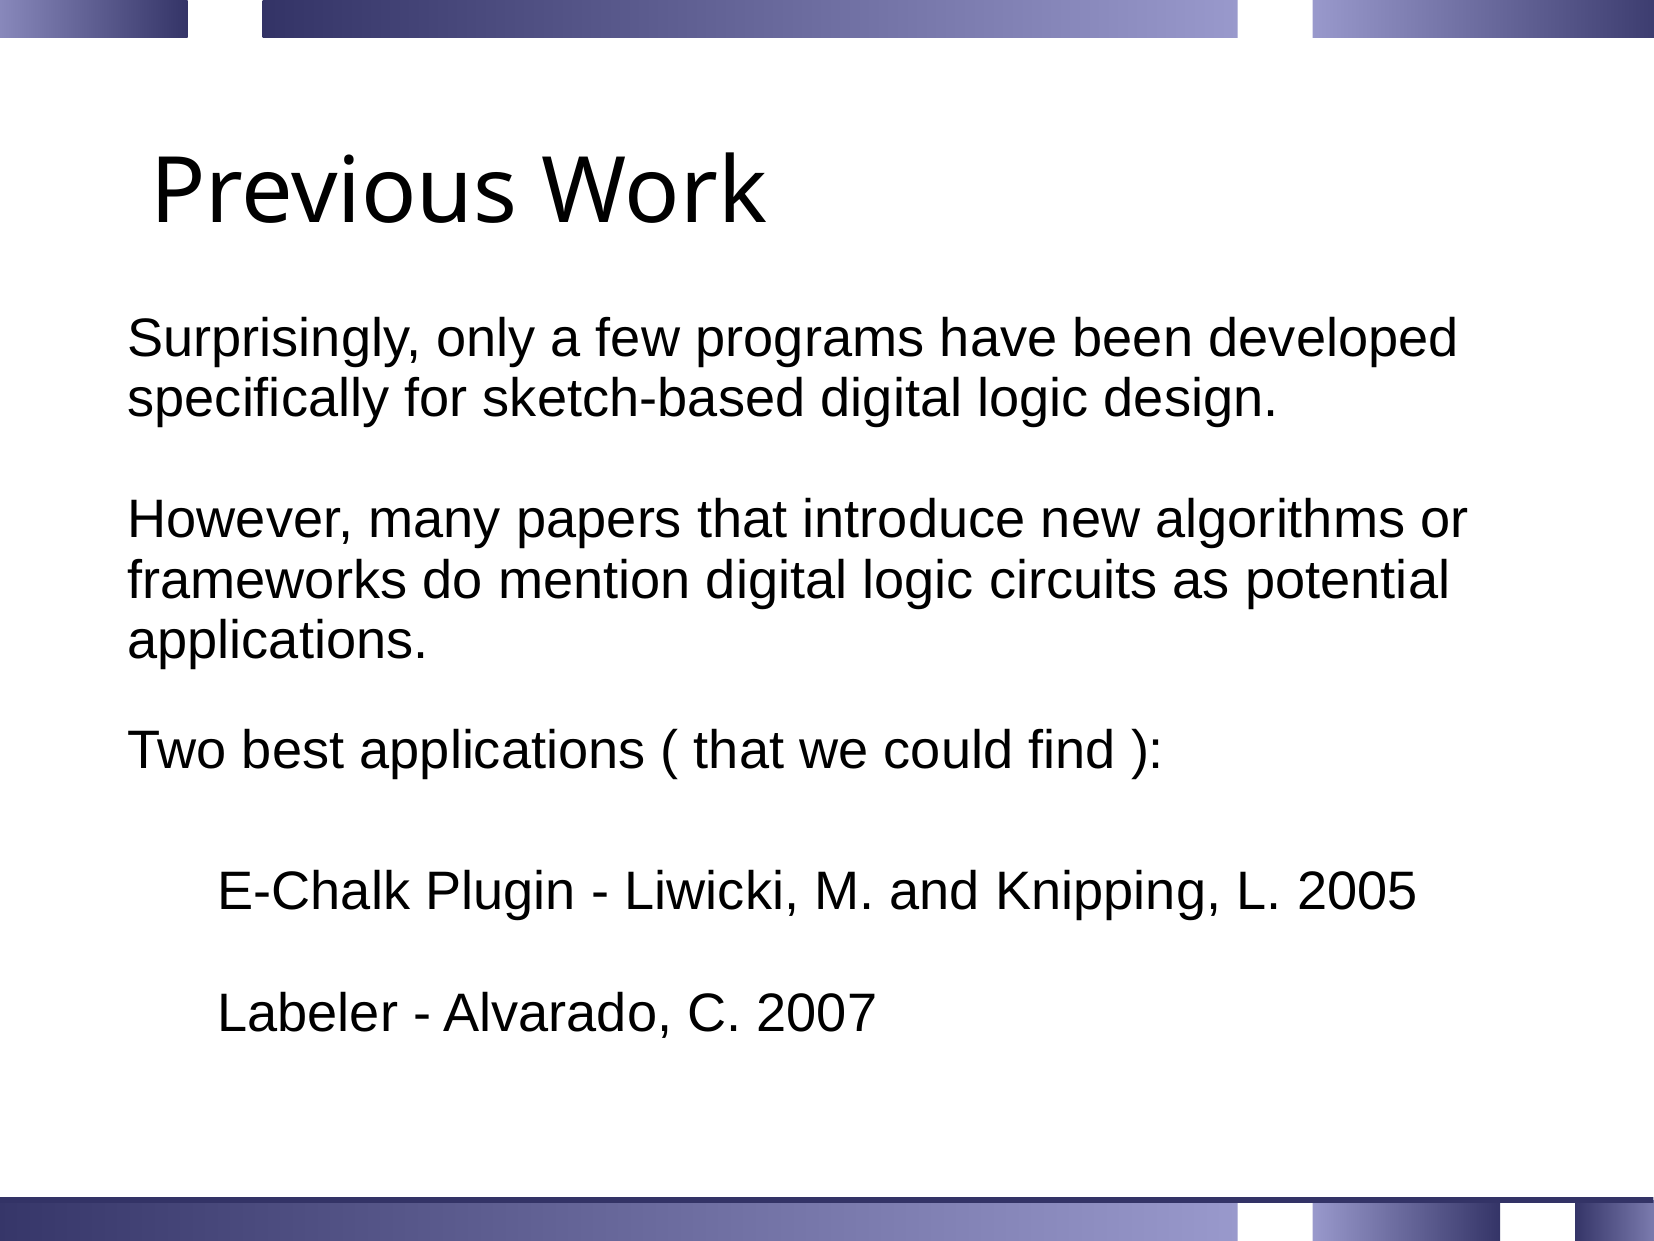

# Previous Work
Surprisingly, only a few programs have been developed specifically for sketch-based digital logic design.
However, many papers that introduce new algorithms or frameworks do mention digital logic circuits as potential applications.
Two best applications ( that we could find ):
 E-Chalk Plugin - Liwicki, M. and Knipping, L. 2005
 Labeler - Alvarado, C. 2007